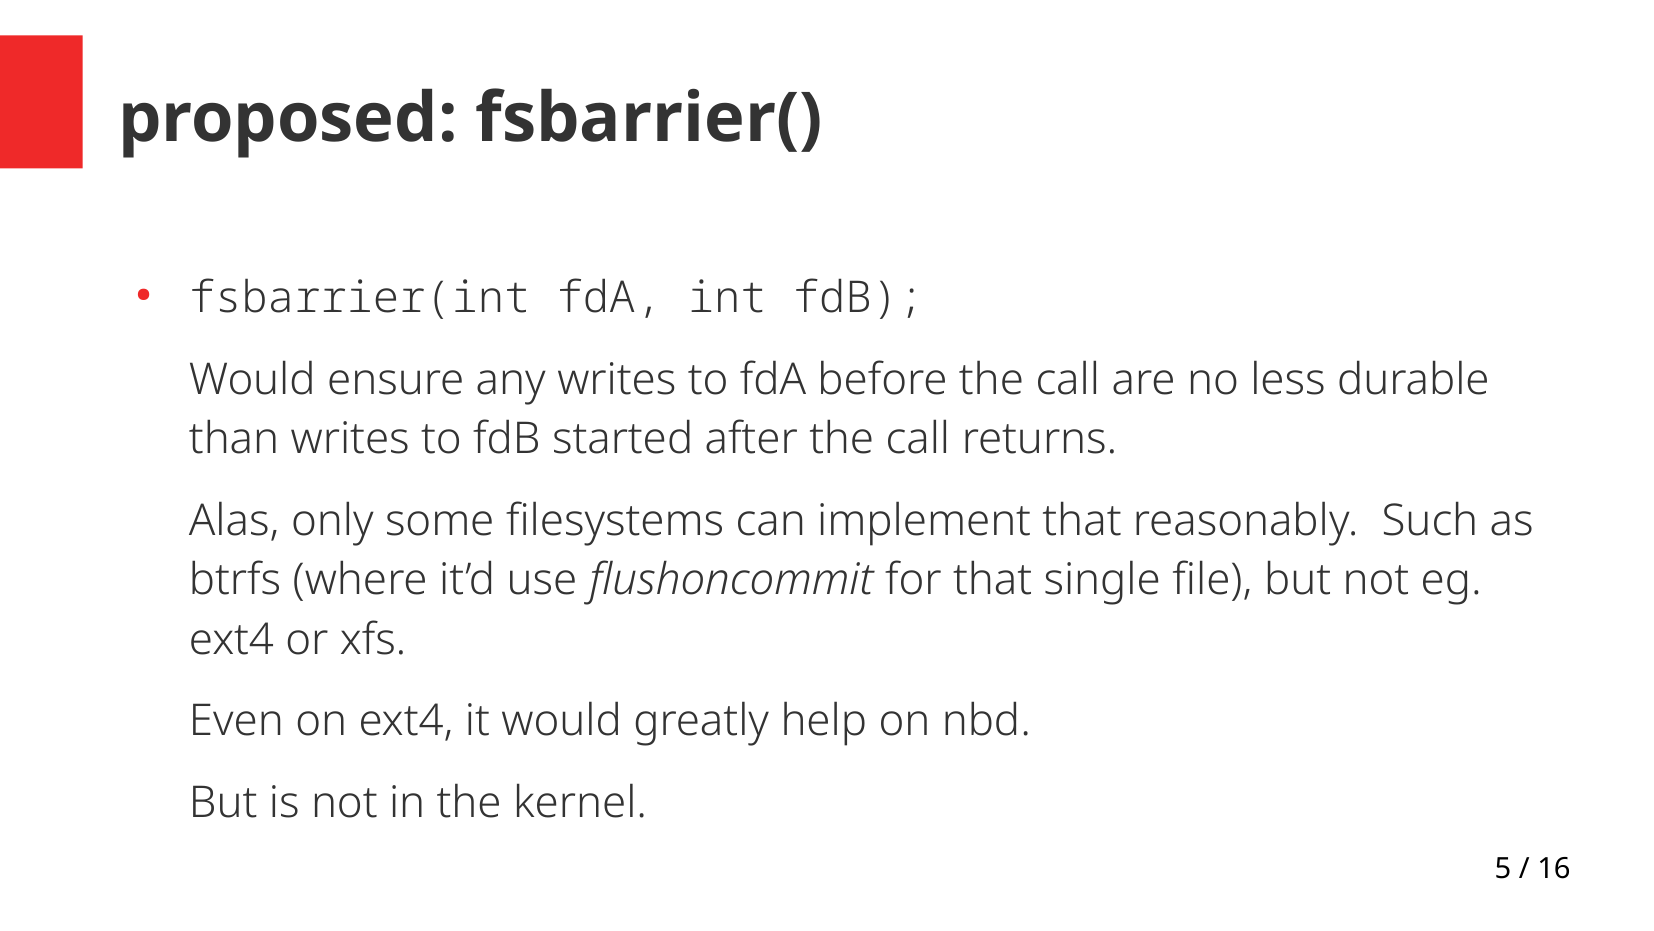

# proposed: fsbarrier()
fsbarrier(int fdA, int fdB);
Would ensure any writes to fdA before the call are no less durable than writes to fdB started after the call returns.
Alas, only some filesystems can implement that reasonably. Such as btrfs (where it’d use flushoncommit for that single file), but not eg. ext4 or xfs.
Even on ext4, it would greatly help on nbd.
But is not in the kernel.
5